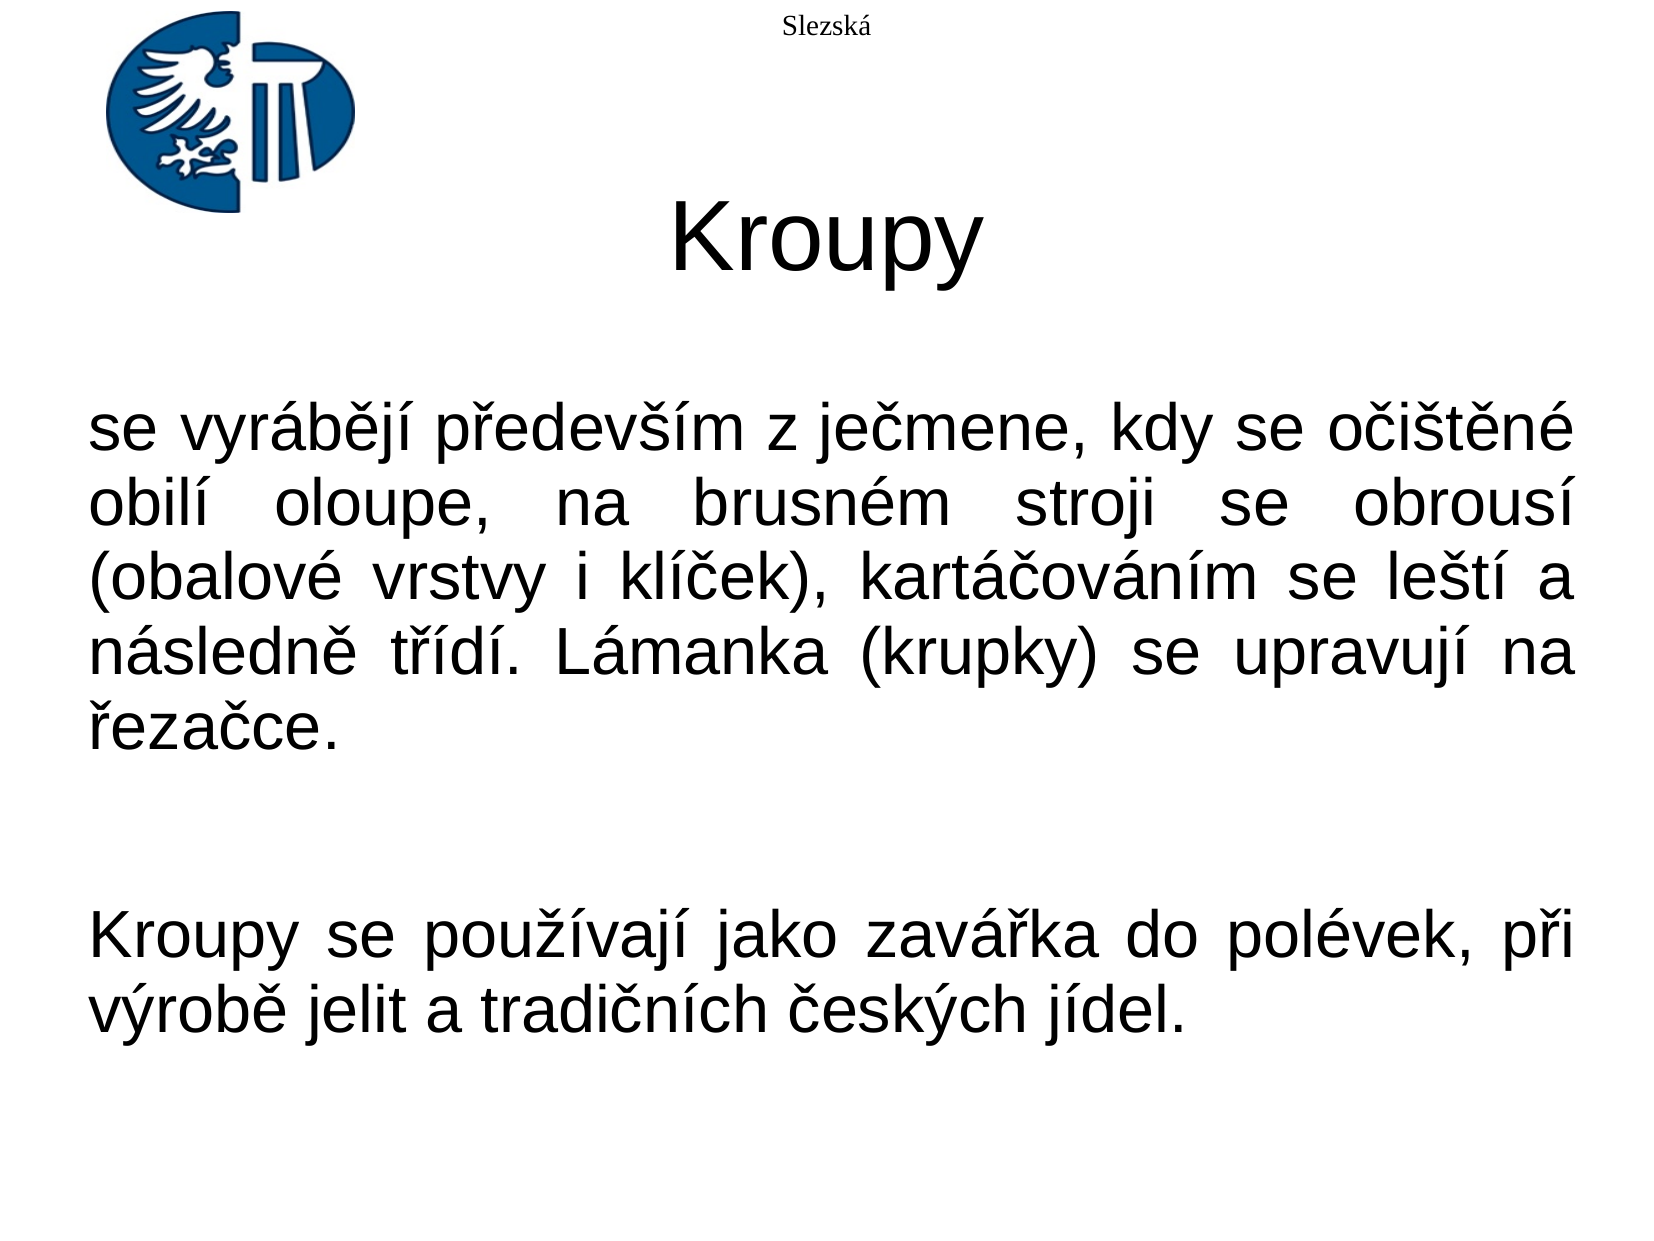

ahoj
# Kroupy
se vyrábějí především z ječmene, kdy se očištěné obilí oloupe, na brusném stroji se obrousí (obalové vrstvy i klíček), kartáčováním se leští a následně třídí. Lámanka (krupky) se upravují na řezačce.
Kroupy se používají jako zavářka do polévek, při výrobě jelit a tradičních českých jídel.